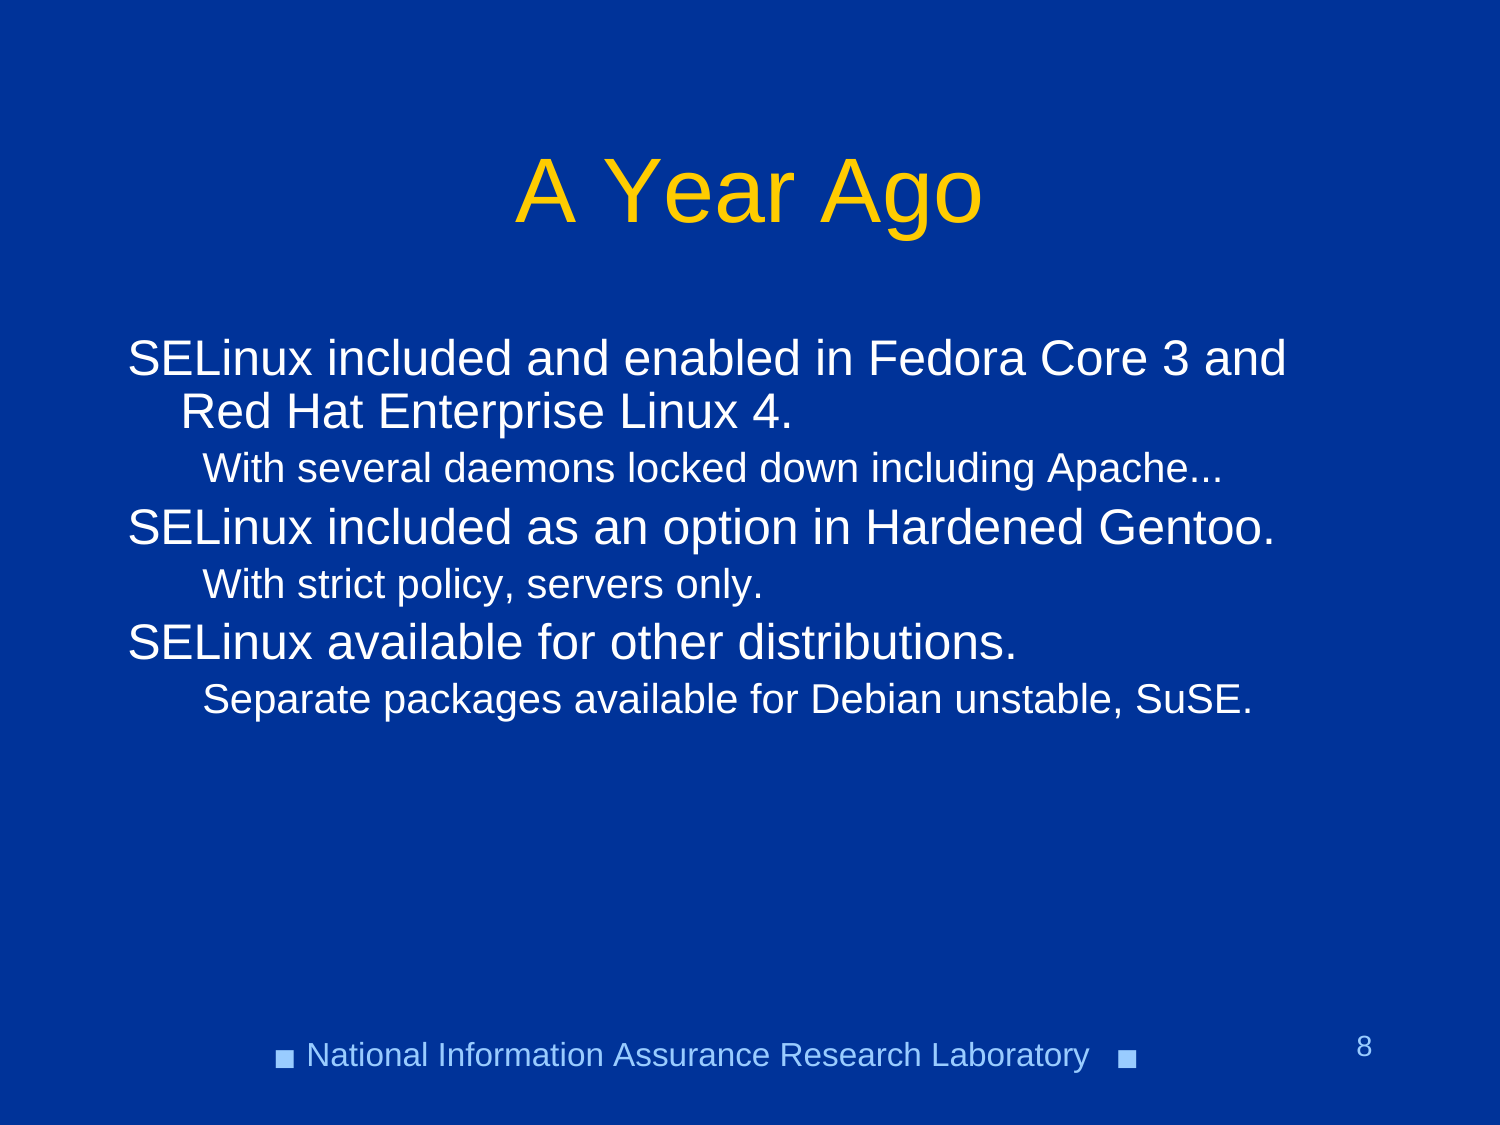

# A Year Ago
SELinux included and enabled in Fedora Core 3 and Red Hat Enterprise Linux 4.
With several daemons locked down including Apache...
SELinux included as an option in Hardened Gentoo.
With strict policy, servers only.
SELinux available for other distributions.
Separate packages available for Debian unstable, SuSE.